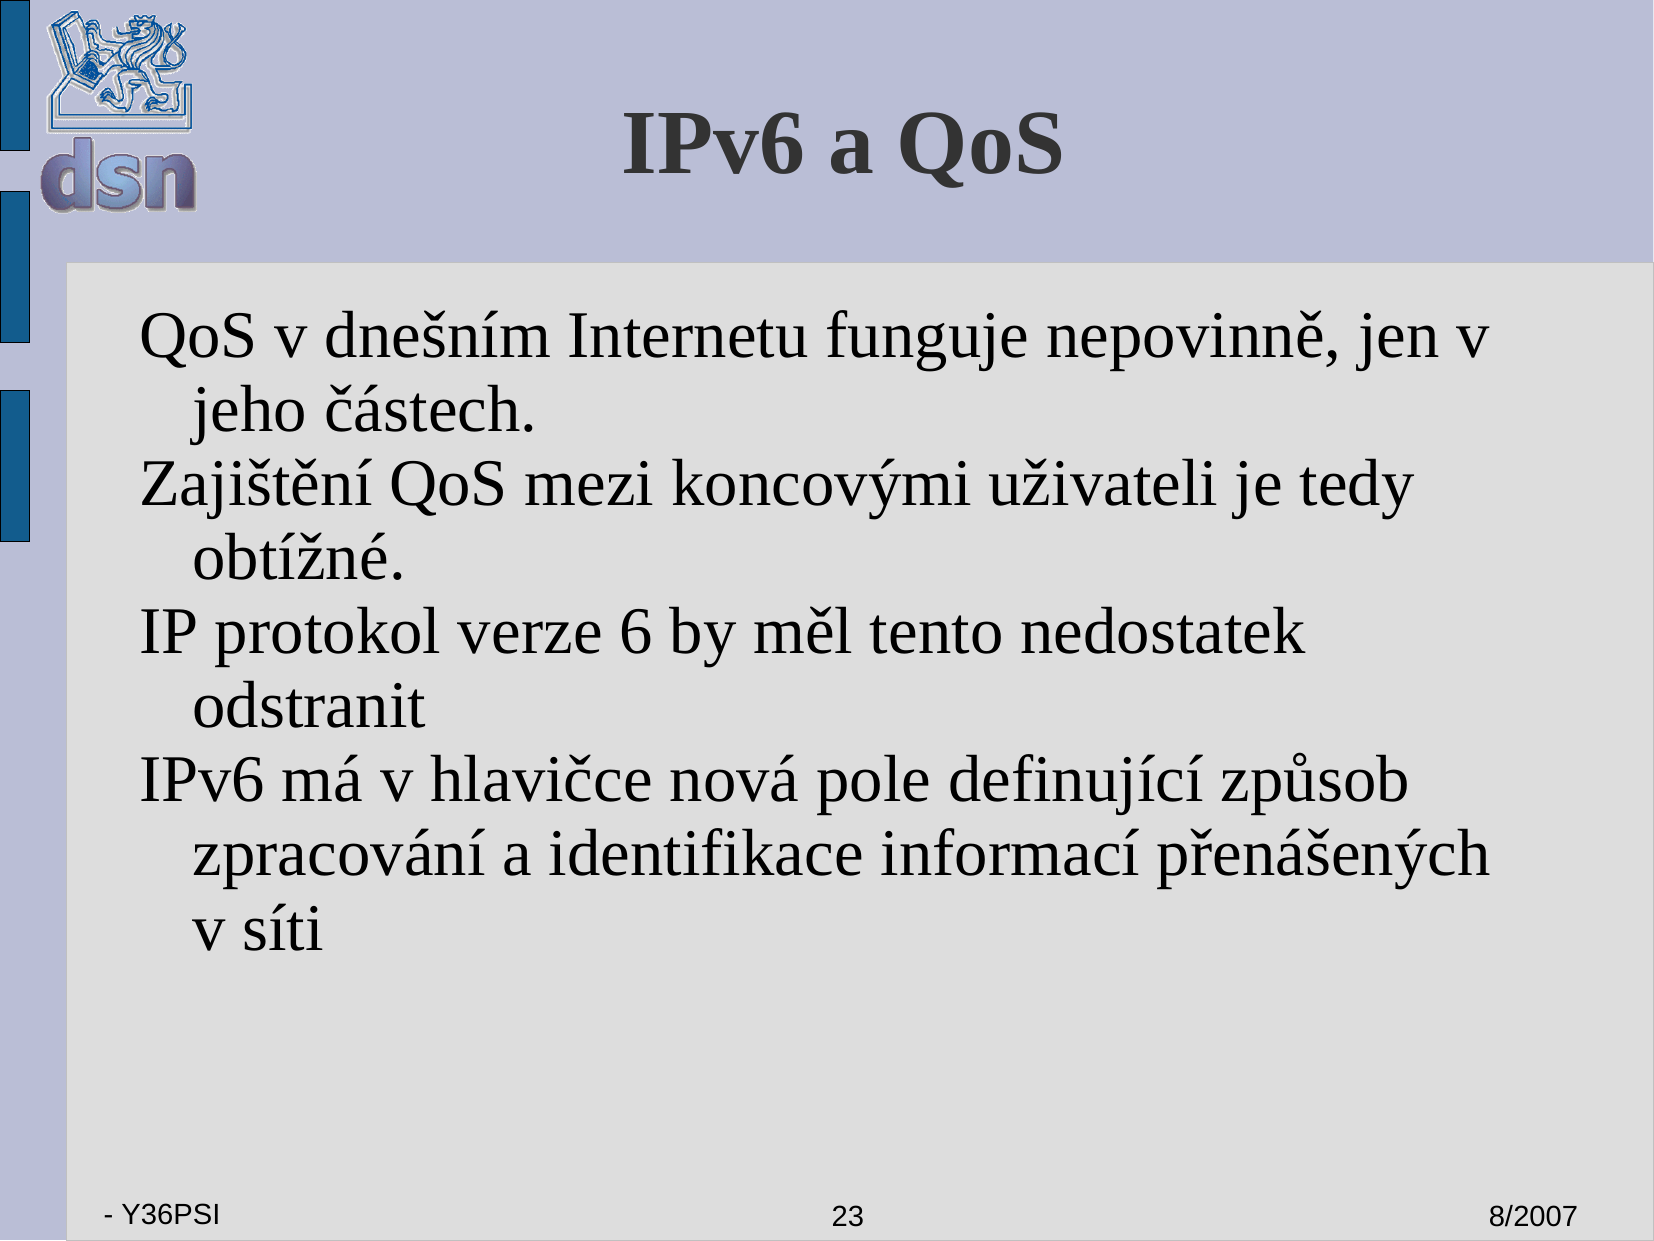

# IPv6 a QoS
QoS v dnešním Internetu funguje nepovinně, jen v jeho částech.
Zajištění QoS mezi koncovými uživateli je tedy obtížné.
IP protokol verze 6 by měl tento nedostatek odstranit
IPv6 má v hlavičce nová pole definující způsob zpracování a identifikace informací přenášených v síti